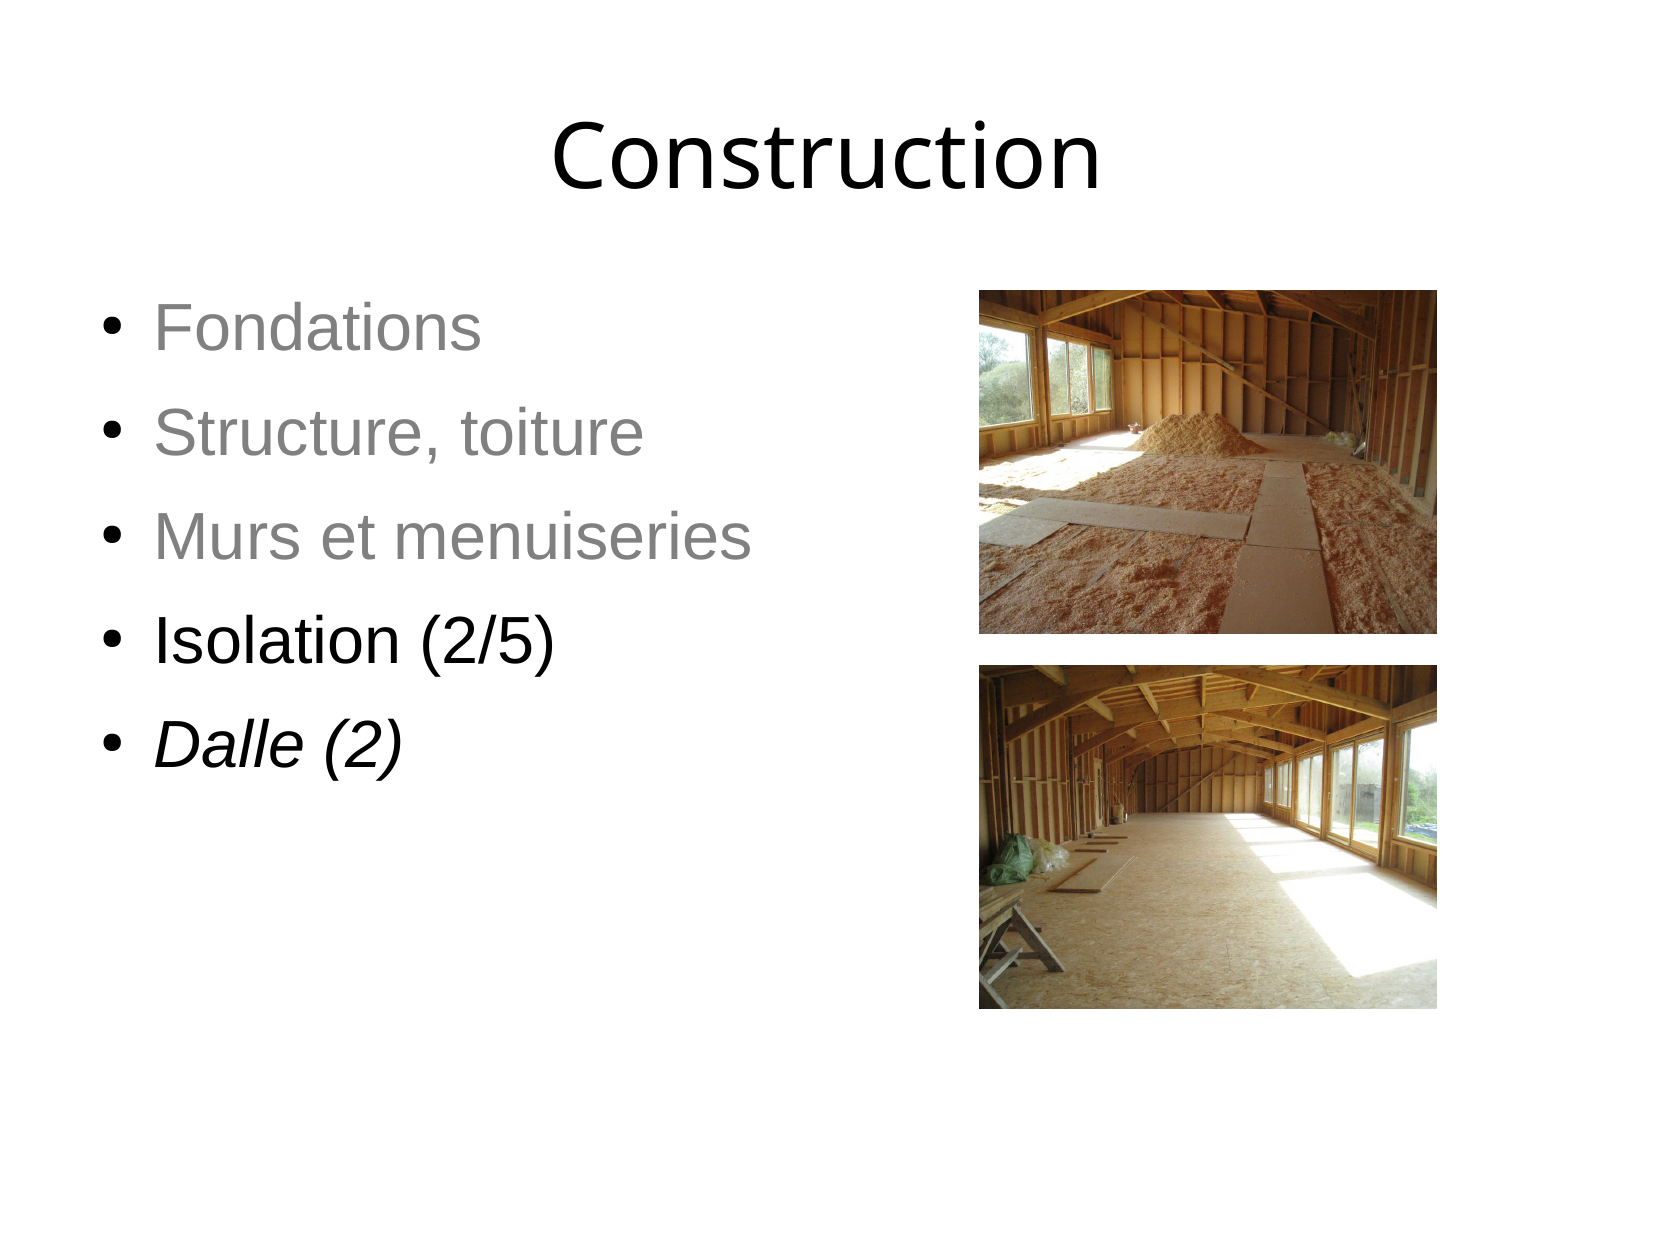

# Construction
Fondations
Structure, toiture
Murs et menuiseries
Isolation (2/5)
Dalle (2)